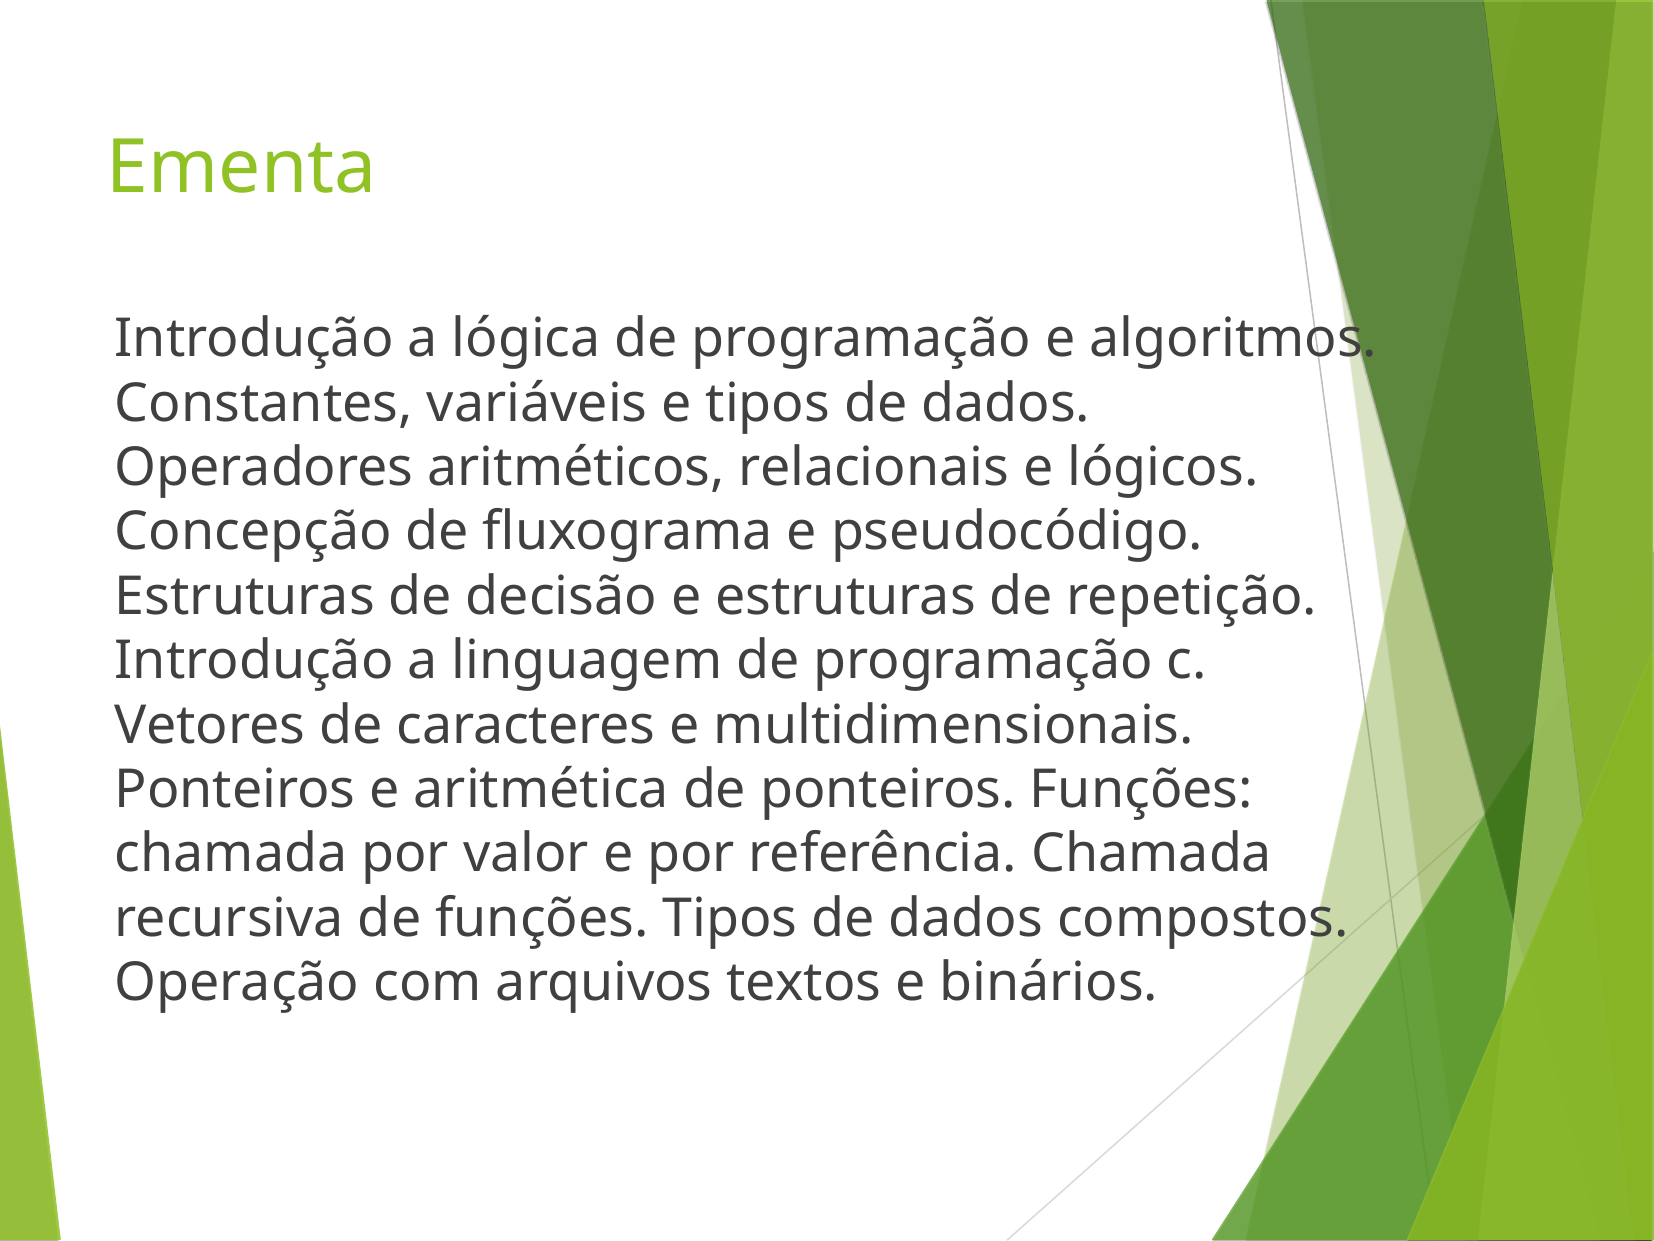

# Ementa
Introdução a lógica de programação e algoritmos. Constantes, variáveis e tipos de dados. Operadores aritméticos, relacionais e lógicos. Concepção de fluxograma e pseudocódigo. Estruturas de decisão e estruturas de repetição. Introdução a linguagem de programação c. Vetores de caracteres e multidimensionais. Ponteiros e aritmética de ponteiros. Funções: chamada por valor e por referência. Chamada recursiva de funções. Tipos de dados compostos. Operação com arquivos textos e binários.